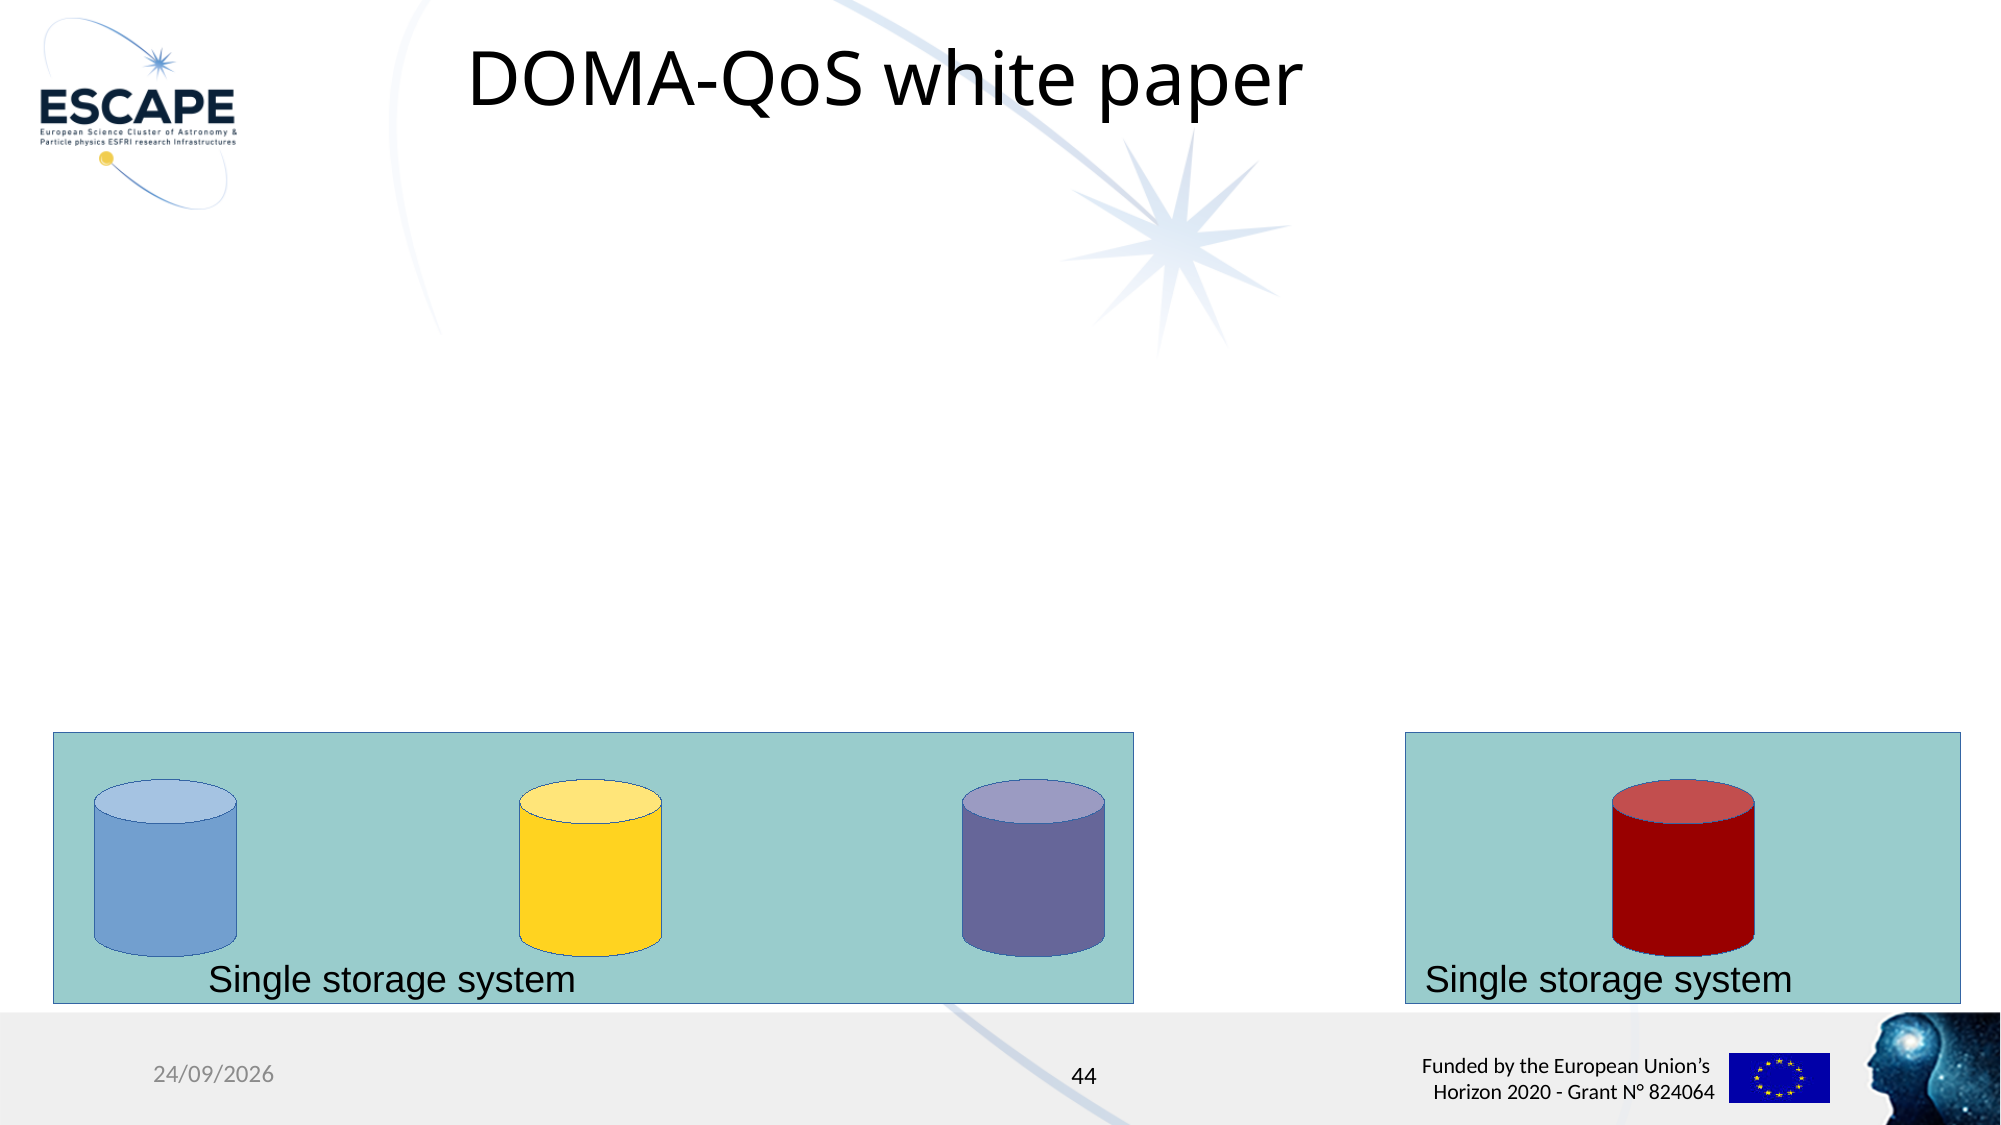

# DOMA-QoS white paper
Single storage system
Single storage system